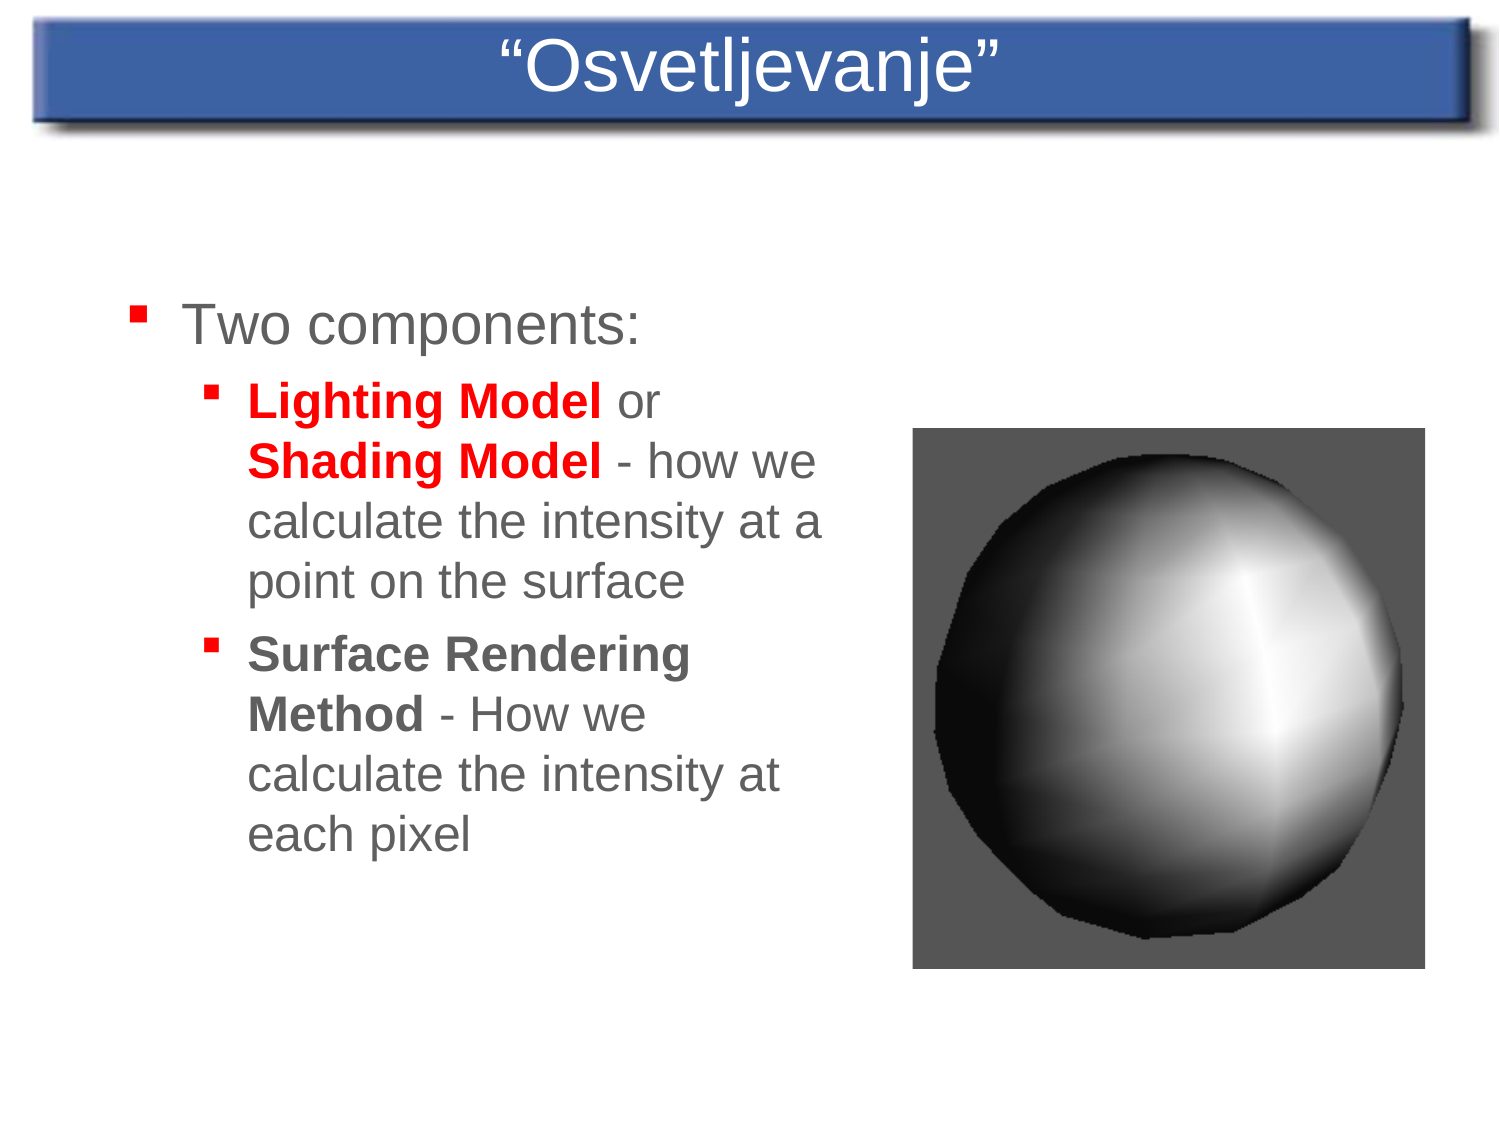

# “Osvetljevanje”
Two components:
Lighting Model or Shading Model - how we calculate the intensity at a point on the surface
Surface Rendering Method - How we calculate the intensity at each pixel